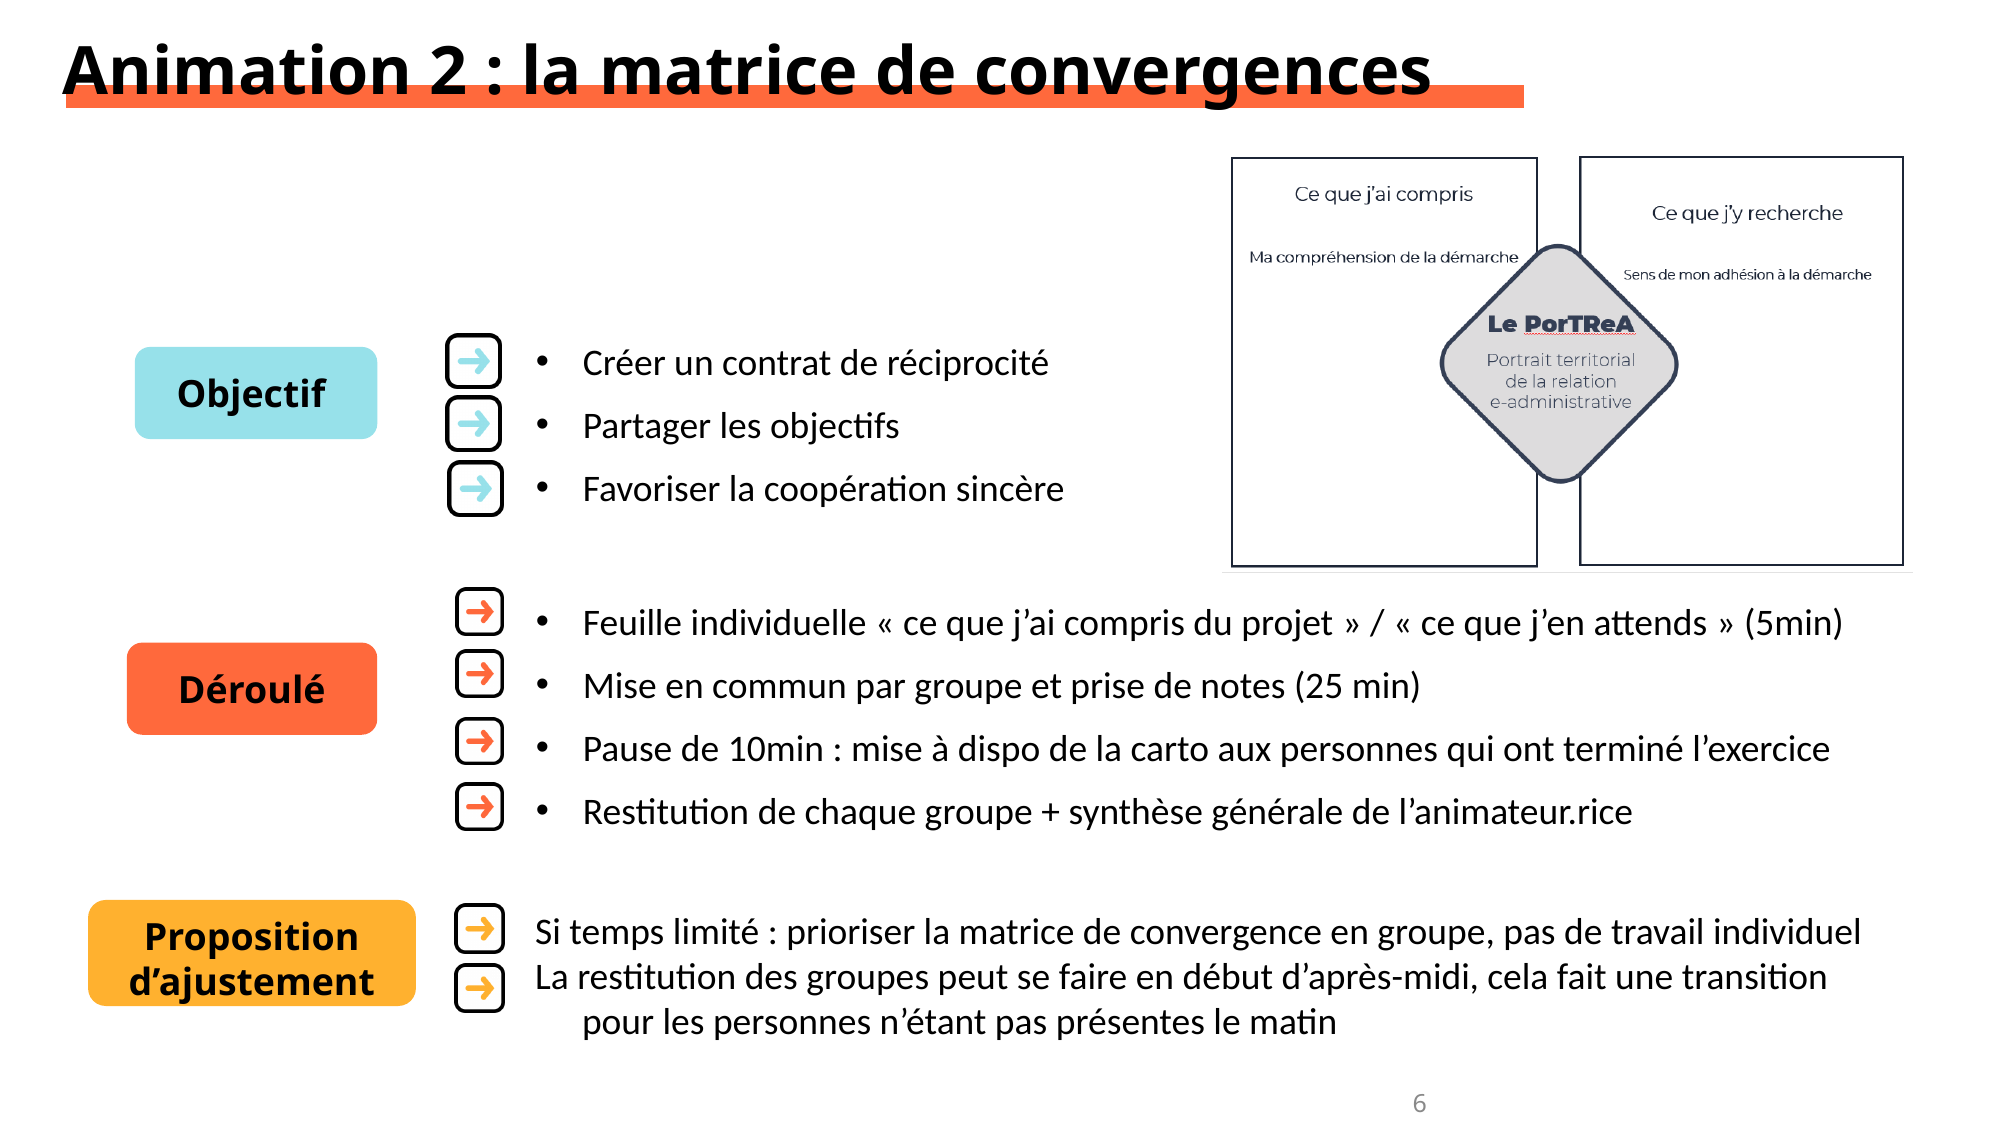

Animation 2 : la matrice de convergences
Créer un contrat de réciprocité
Partager les objectifs
Favoriser la coopération sincère
Objectif
Feuille individuelle « ce que j’ai compris du projet » / « ce que j’en attends » (5min)
Mise en commun par groupe et prise de notes (25 min)
Pause de 10min : mise à dispo de la carto aux personnes qui ont terminé l’exercice
Restitution de chaque groupe + synthèse générale de l’animateur.rice
Déroulé
Si temps limité : prioriser la matrice de convergence en groupe, pas de travail individuel
La restitution des groupes peut se faire en début d’après-midi, cela fait une transition pour les personnes n’étant pas présentes le matin
Proposition d’ajustement